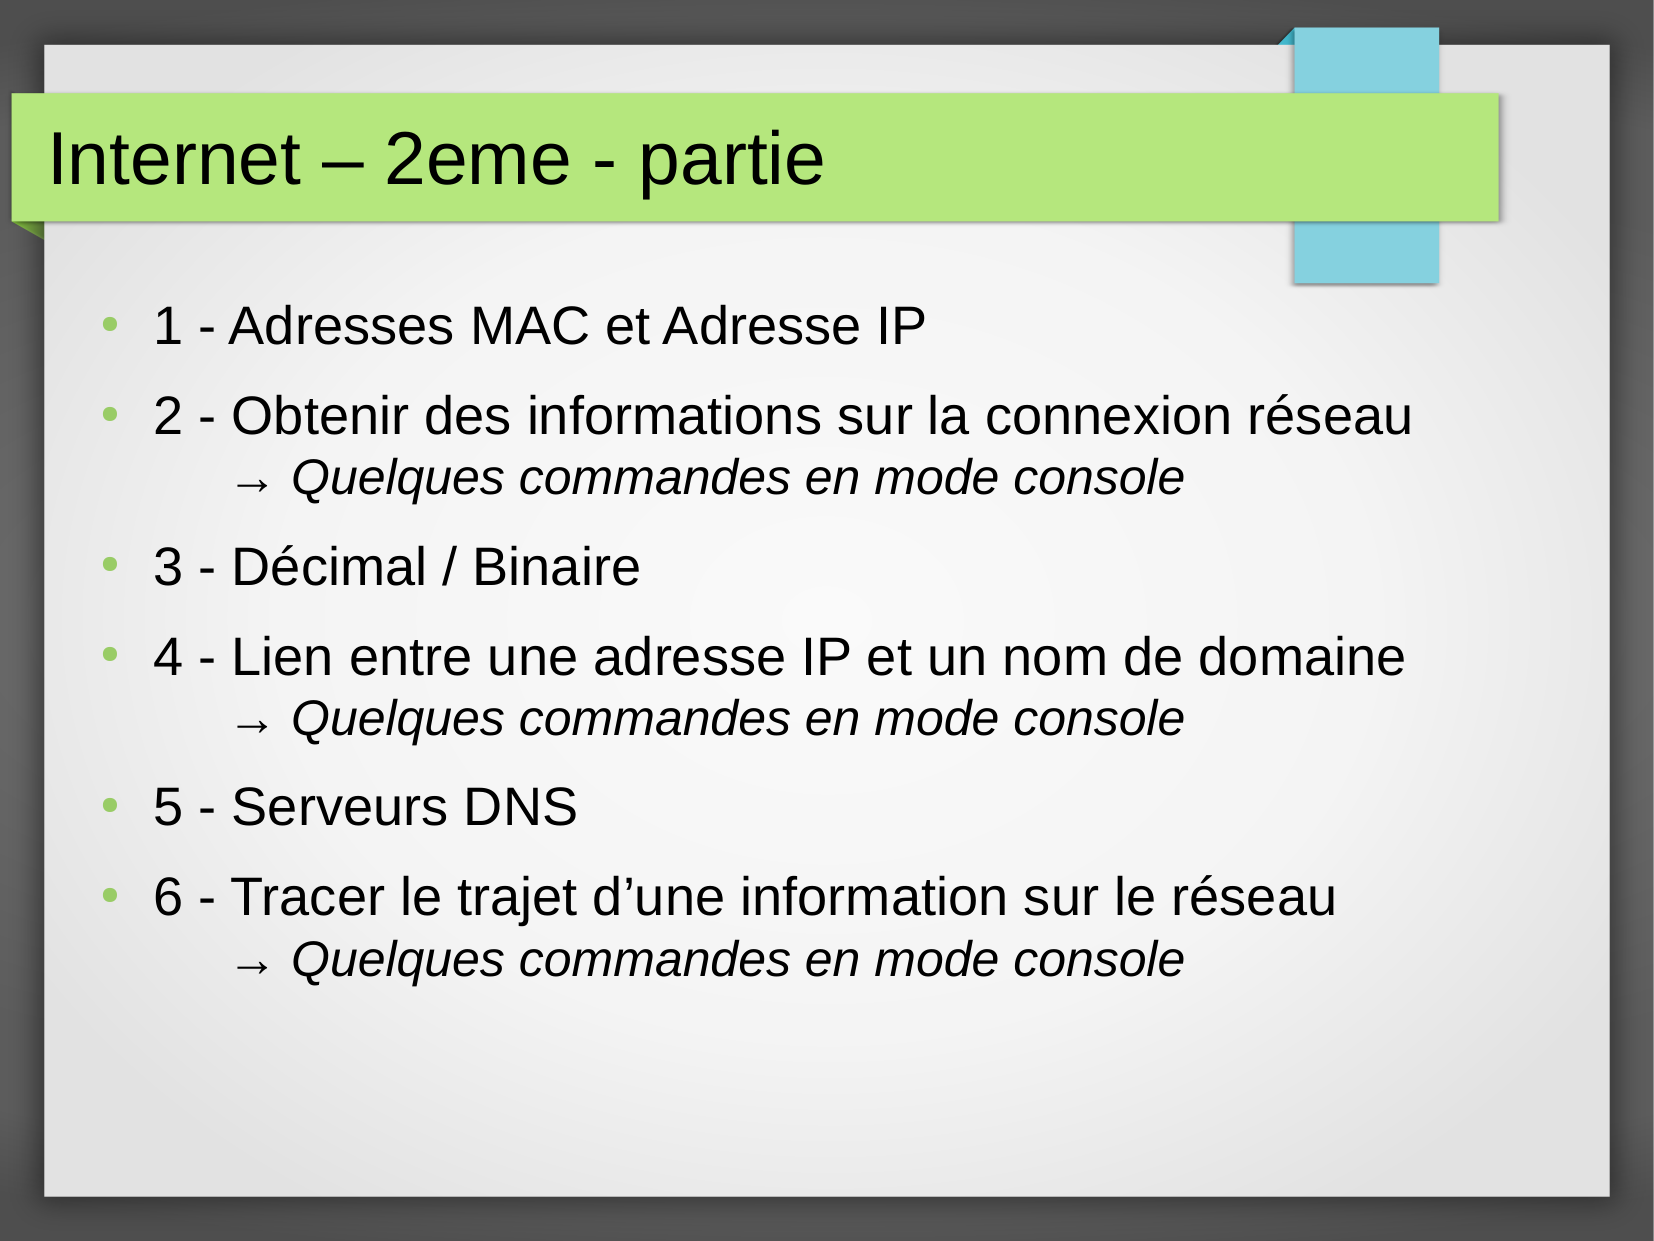

# Internet – 2eme - partie
1 - Adresses MAC et Adresse IP
2 - Obtenir des informations sur la connexion réseau
	→ Quelques commandes en mode console
3 - Décimal / Binaire
4 - Lien entre une adresse IP et un nom de domaine
	→ Quelques commandes en mode console
5 - Serveurs DNS
6 - Tracer le trajet d’une information sur le réseau
	→ Quelques commandes en mode console